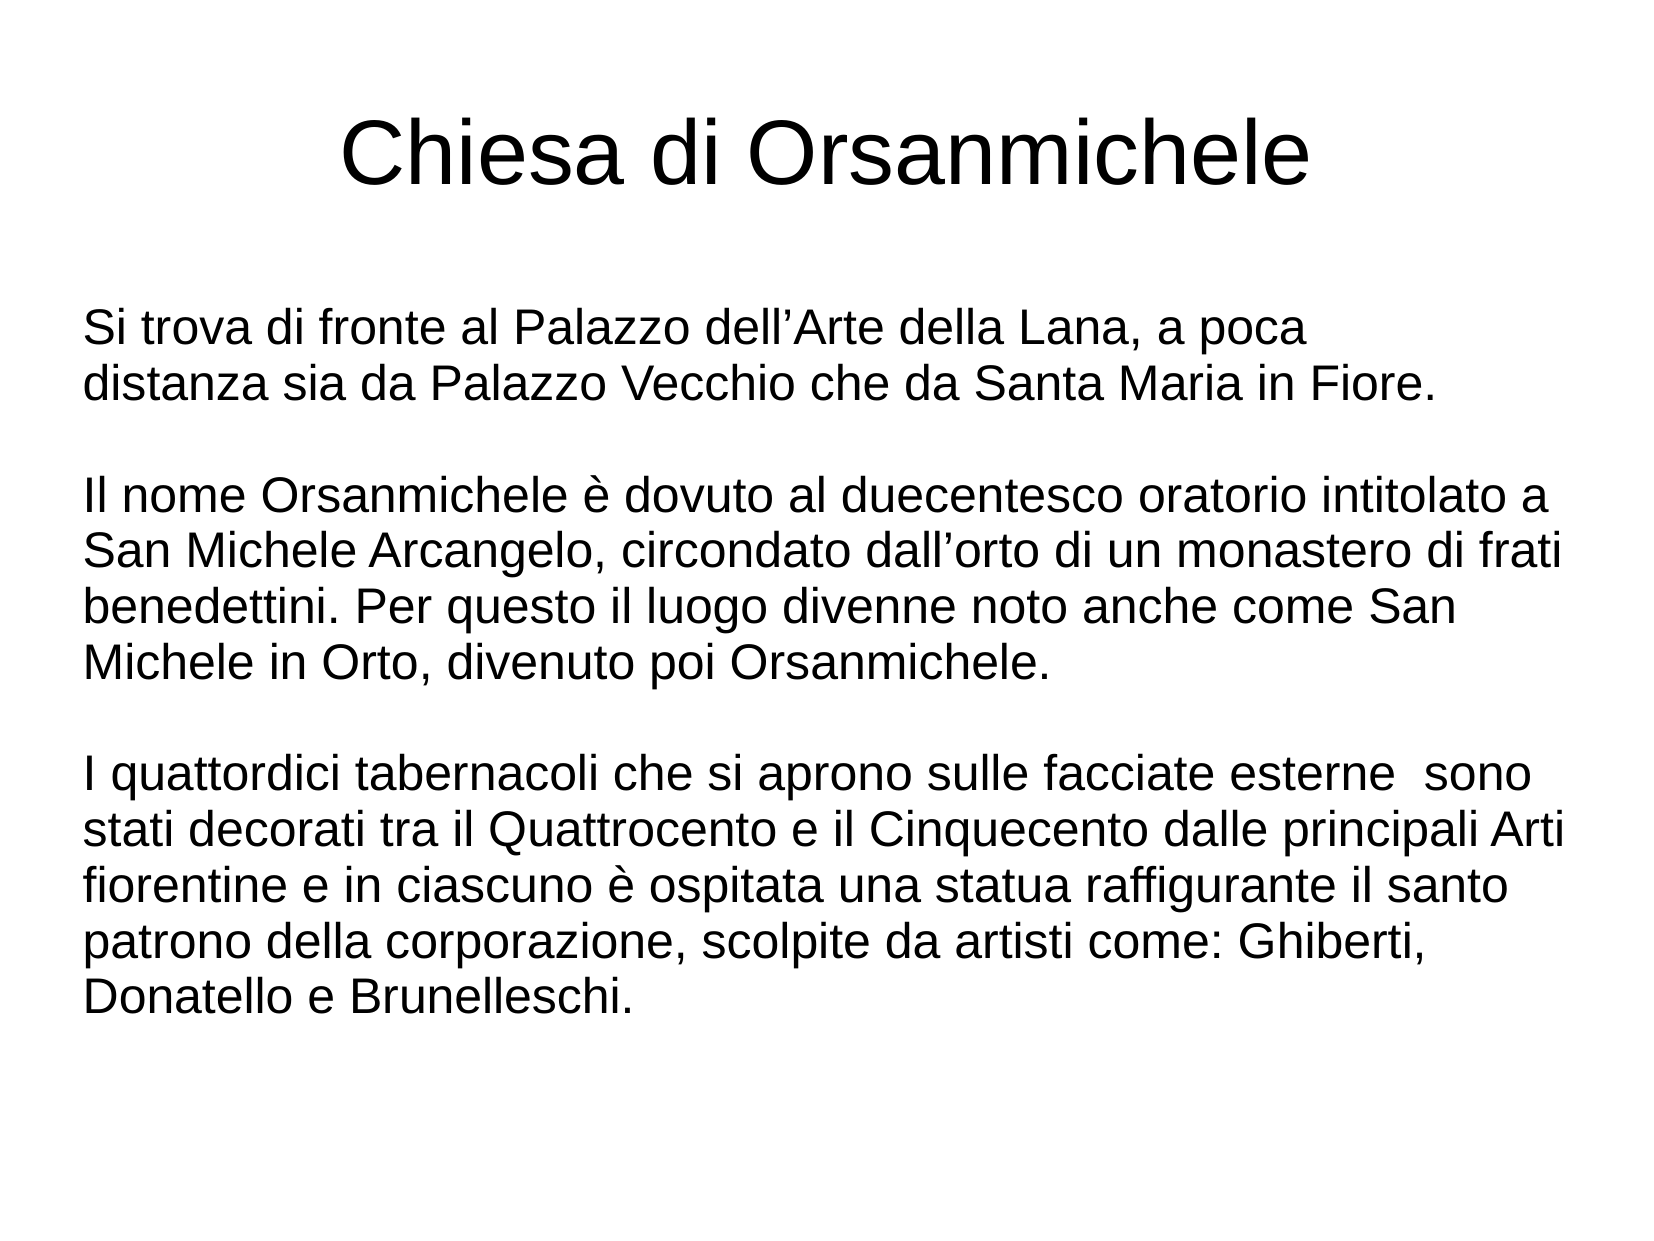

# Chiesa di Orsanmichele
Si trova di fronte al Palazzo dell’Arte della Lana, a poca
distanza sia da Palazzo Vecchio che da Santa Maria in Fiore.
Il nome Orsanmichele è dovuto al duecentesco oratorio intitolato a
San Michele Arcangelo, circondato dall’orto di un monastero di frati
benedettini. Per questo il luogo divenne noto anche come San
Michele in Orto, divenuto poi Orsanmichele.
I quattordici tabernacoli che si aprono sulle facciate esterne sono stati decorati tra il Quattrocento e il Cinquecento dalle principali Arti fiorentine e in ciascuno è ospitata una statua raffigurante il santo patrono della corporazione, scolpite da artisti come: Ghiberti, Donatello e Brunelleschi.